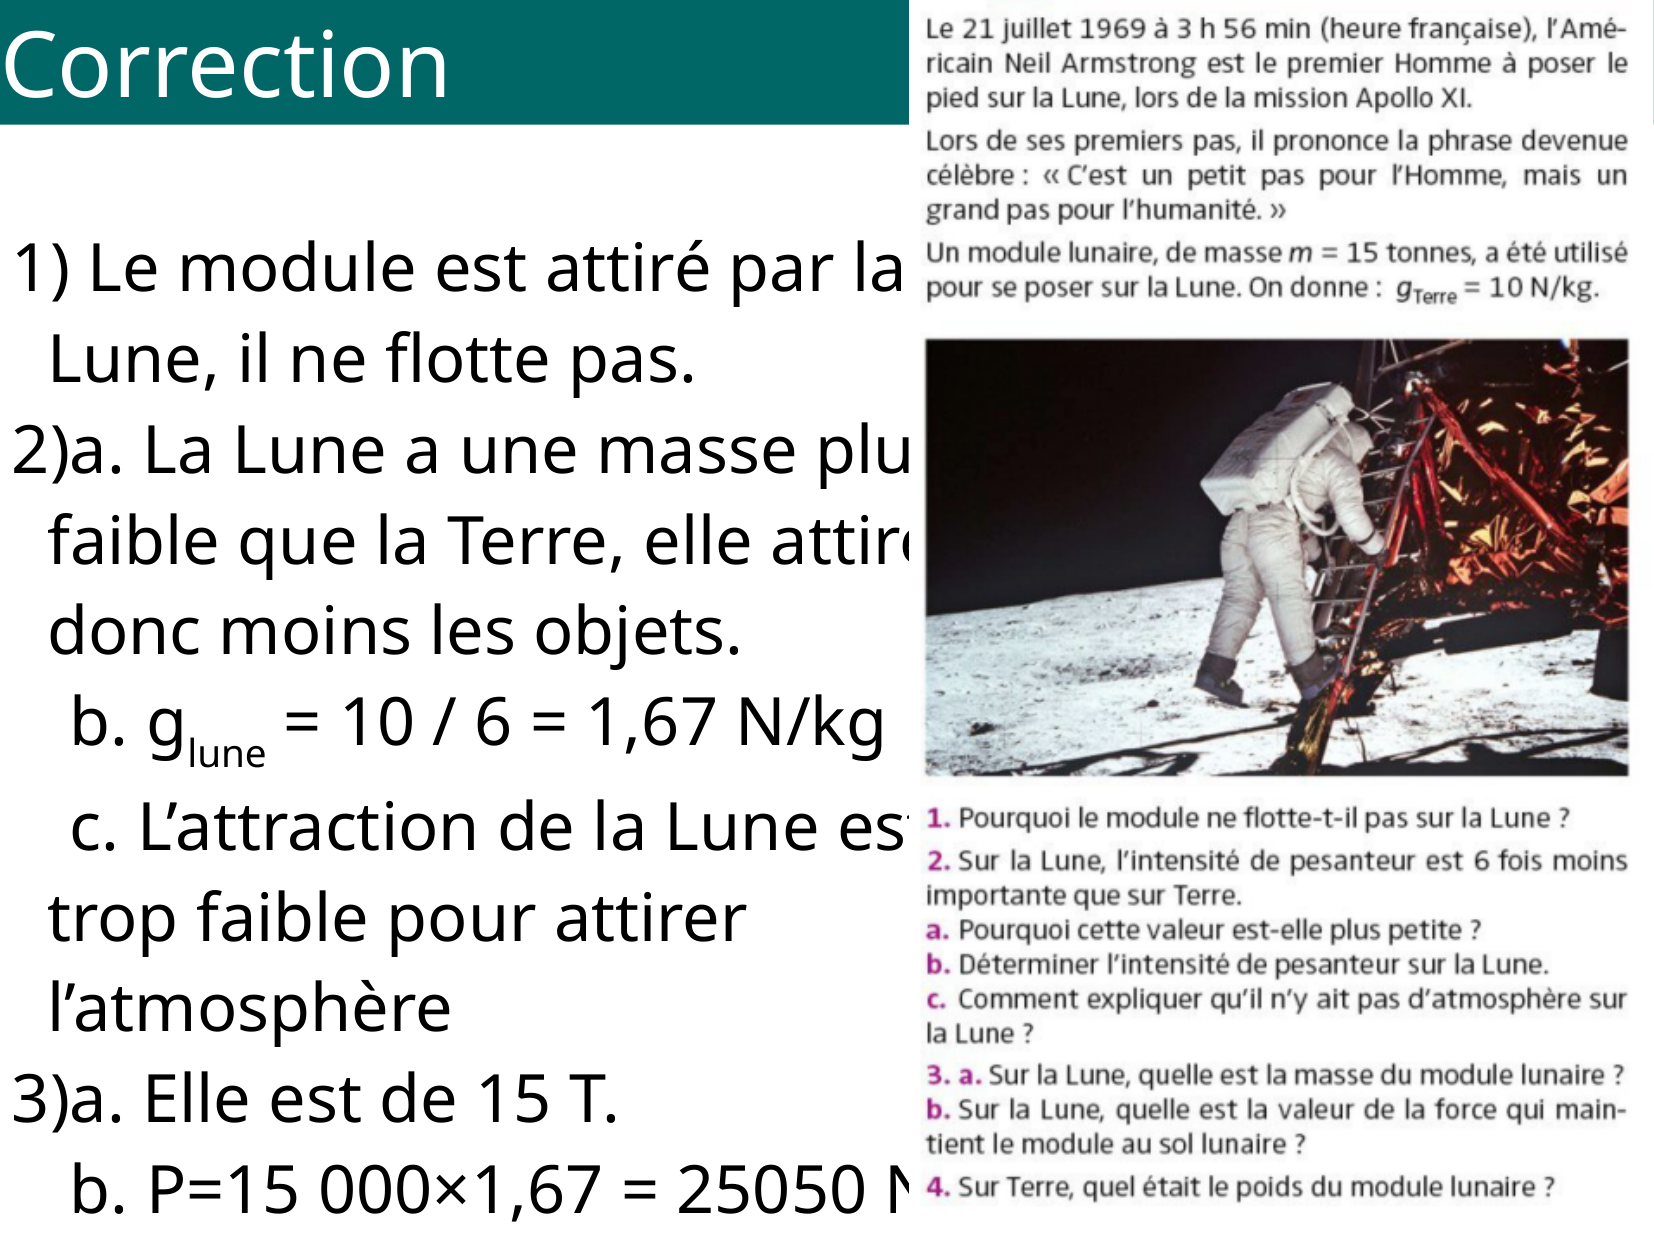

# Correction
 Le module est attiré par la
Lune, il ne flotte pas.
a. La Lune a une masse plus
faible que la Terre, elle attire
donc moins les objets.
b. glune = 10 / 6 = 1,67 N/kg
c. L’attraction de la Lune est
trop faible pour attirer
l’atmosphère
a. Elle est de 15 T.
b. P=15 000×1,67 = 25050 N.
 P = 15 000 × 10 = 150 000 N.